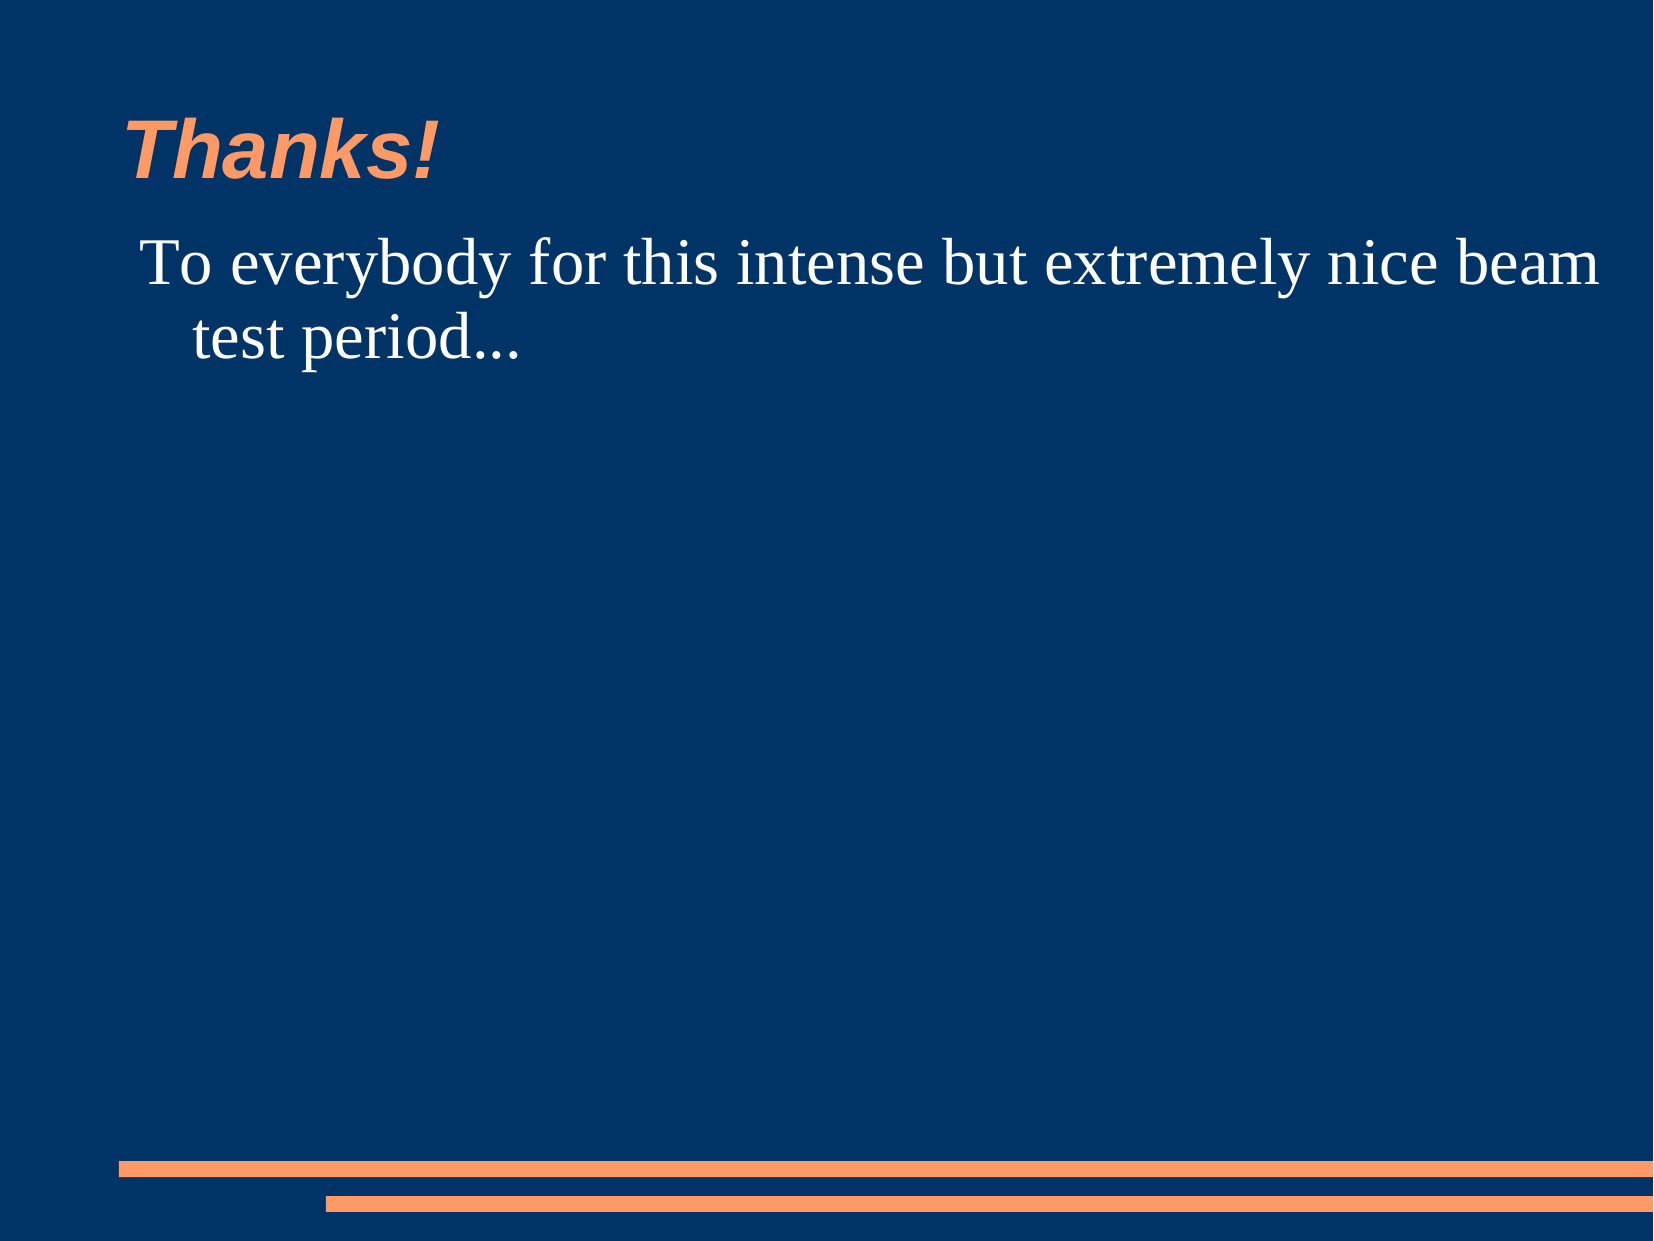

# Thanks!
To everybody for this intense but extremely nice beam test period...